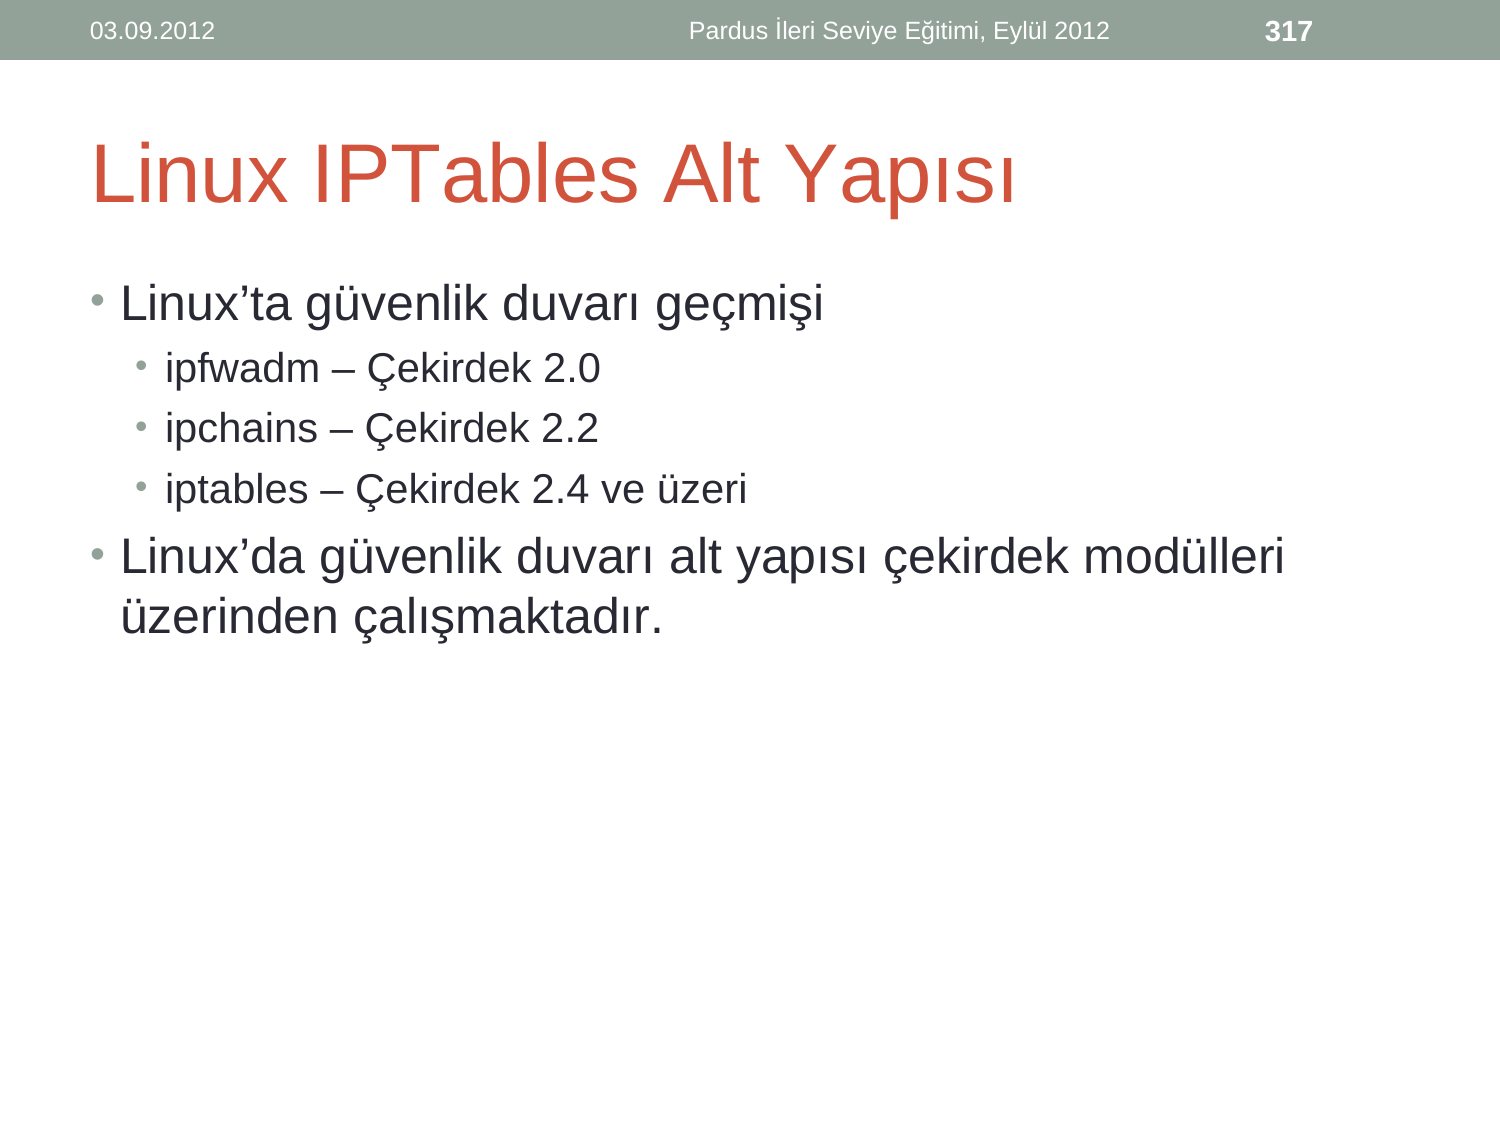

03.09.2012
Pardus İleri Seviye Eğitimi, Eylül 2012
# Linux IPTables Alt Yapısı
Linux’ta güvenlik duvarı geçmişi
ipfwadm – Çekirdek 2.0
ipchains – Çekirdek 2.2
iptables – Çekirdek 2.4 ve üzeri
Linux’da güvenlik duvarı alt yapısı çekirdek modülleri üzerinden çalışmaktadır.